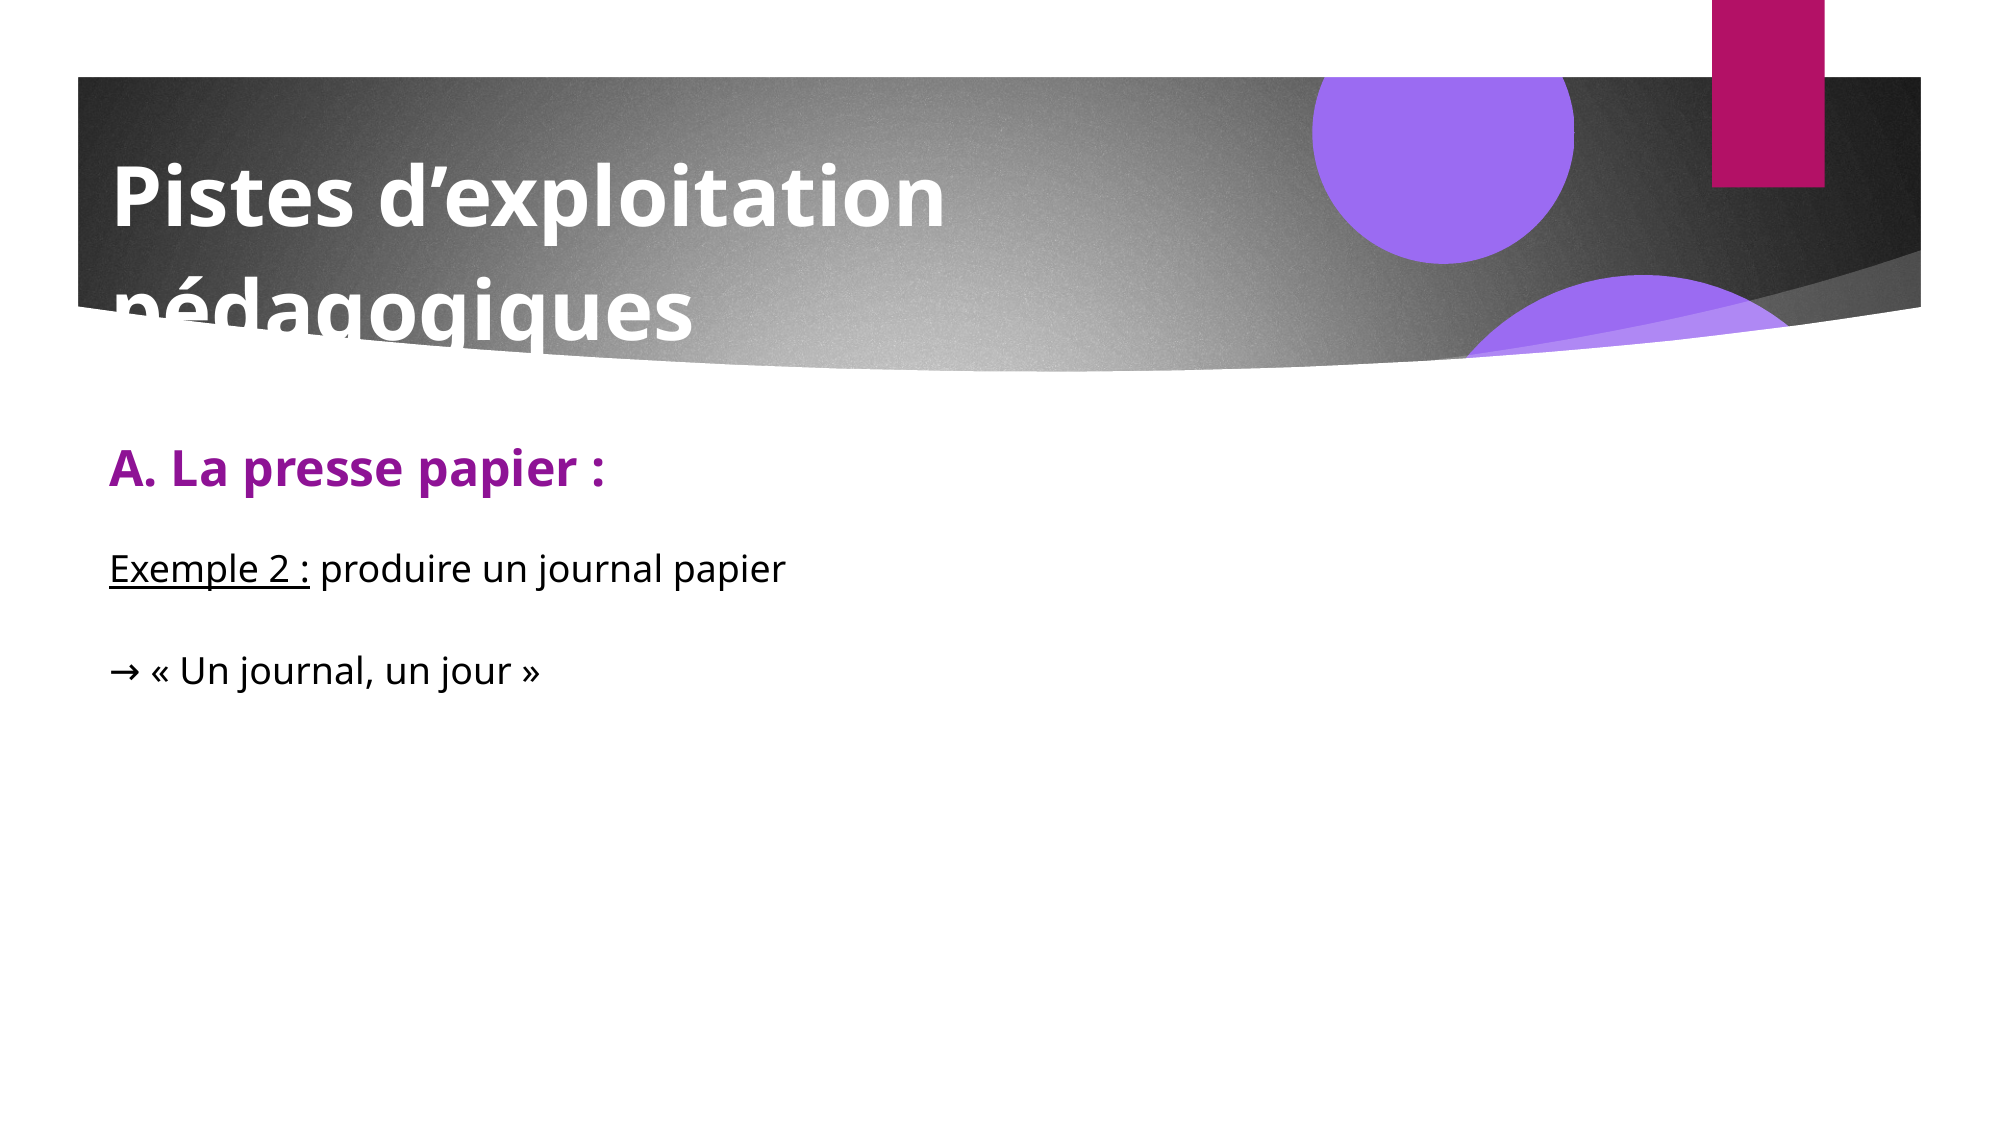

# Pistes d’exploitation pédagogiques
A. La presse papier :
Exemple 2 : produire un journal papier
→ « Un journal, un jour »